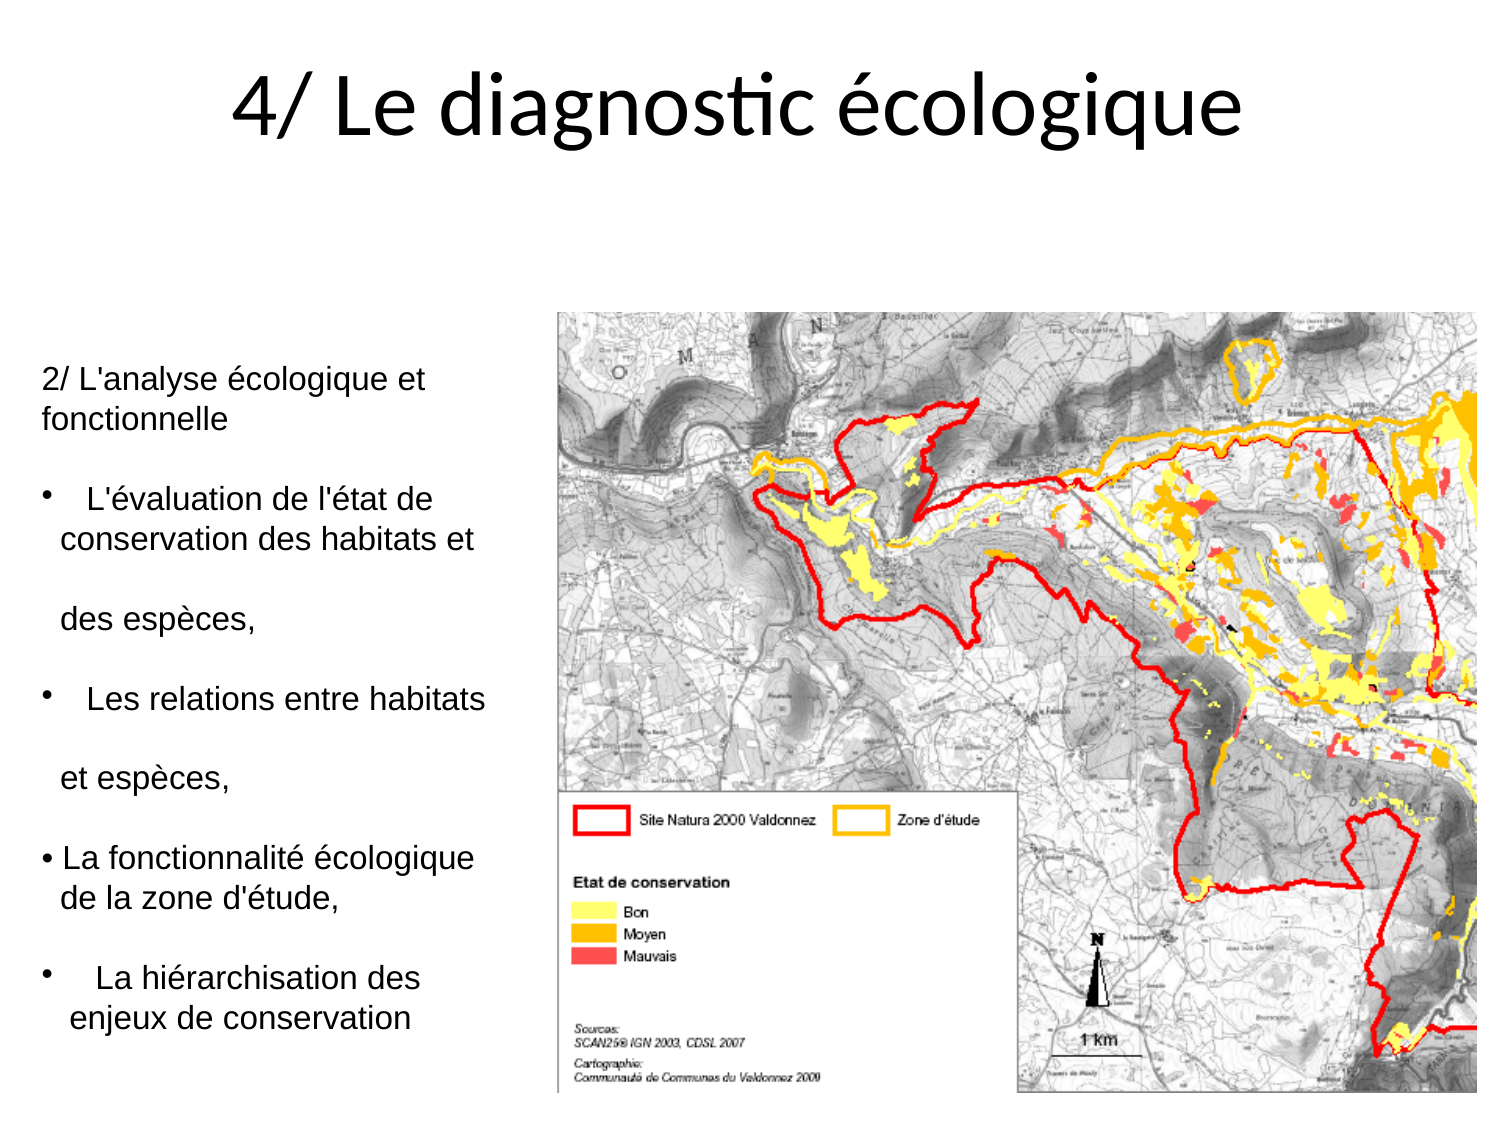

# 4/ Le diagnostic écologique
2/ L'analyse écologique et fonctionnelle
 L'évaluation de l'état de
 conservation des habitats et
 des espèces,
 Les relations entre habitats
 et espèces,
• La fonctionnalité écologique
 de la zone d'étude,
 La hiérarchisation des
 enjeux de conservation